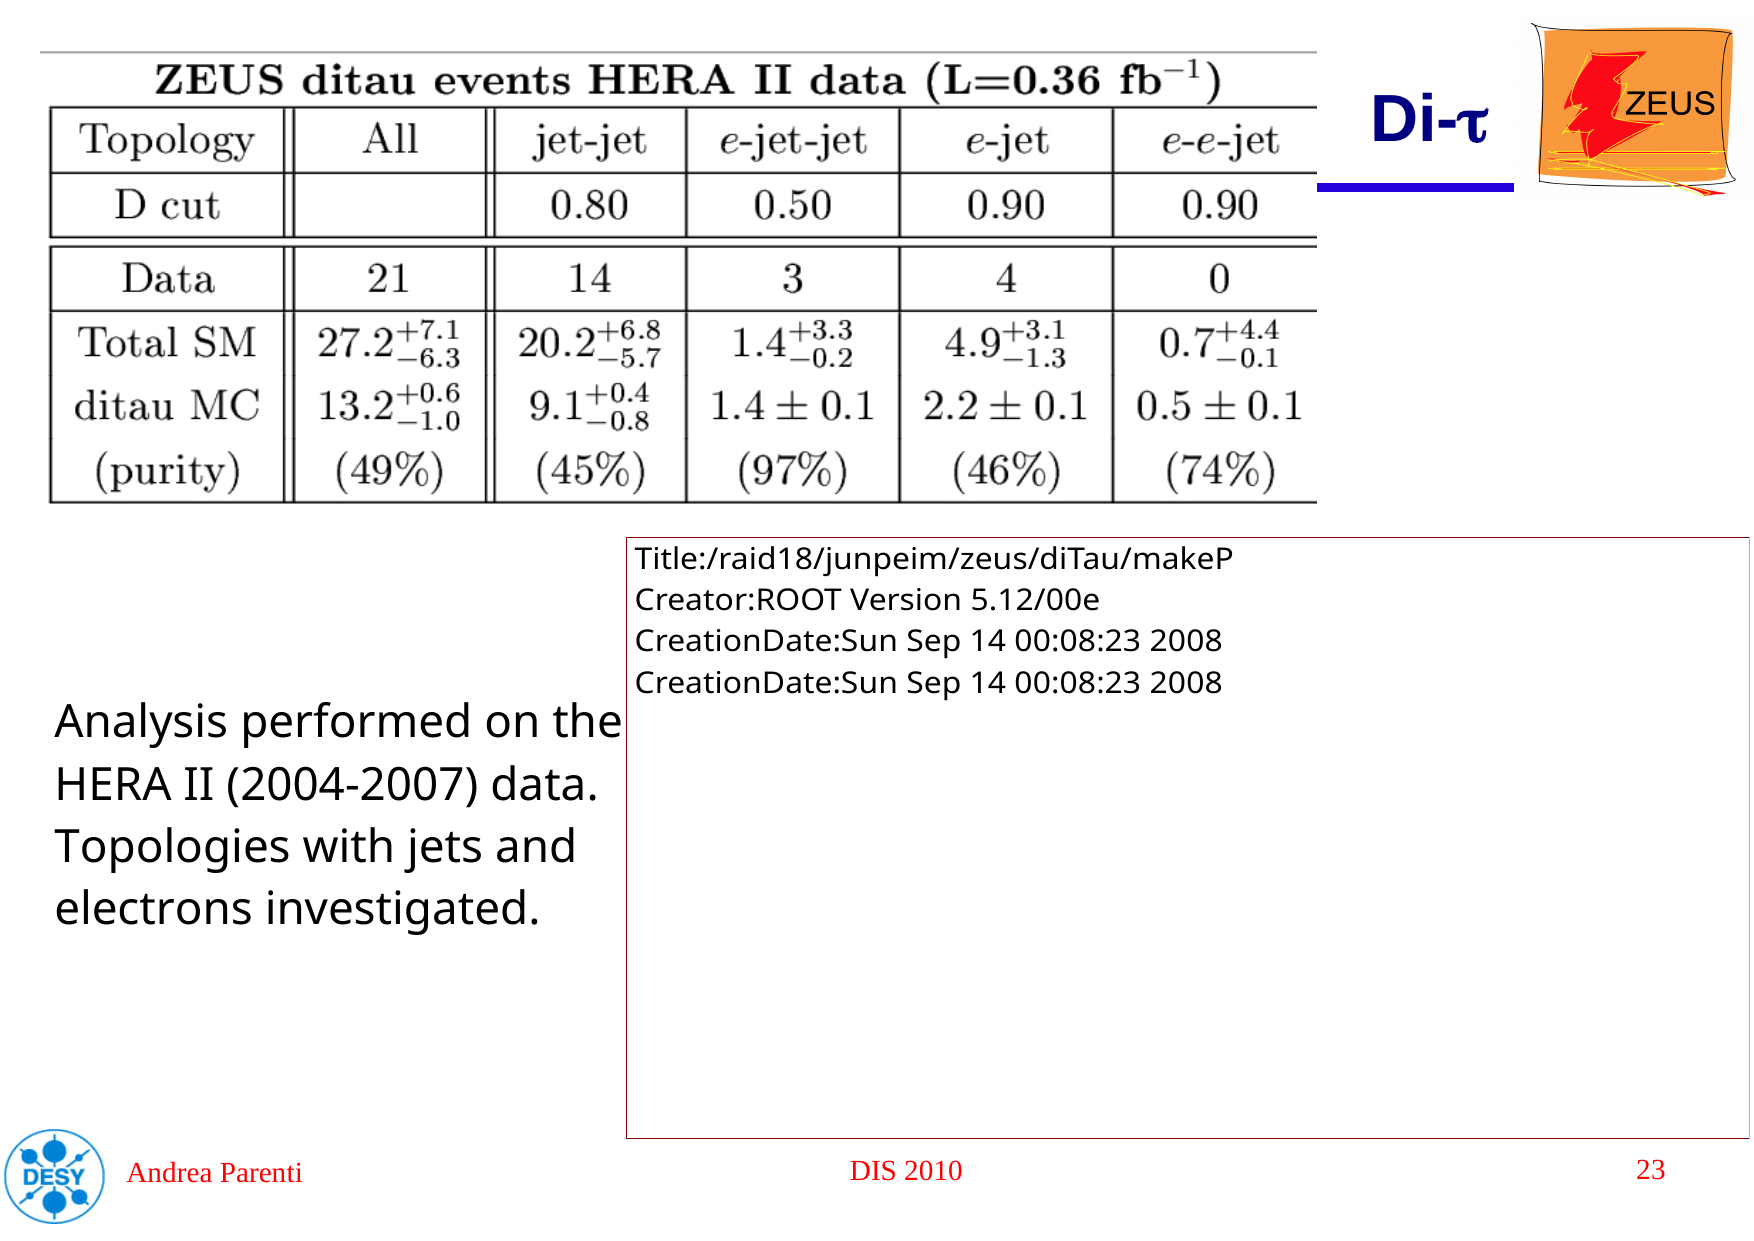

# Di-t
Analysis performed on the
HERA II (2004-2007) data.
Topologies with jets and
electrons investigated.
23